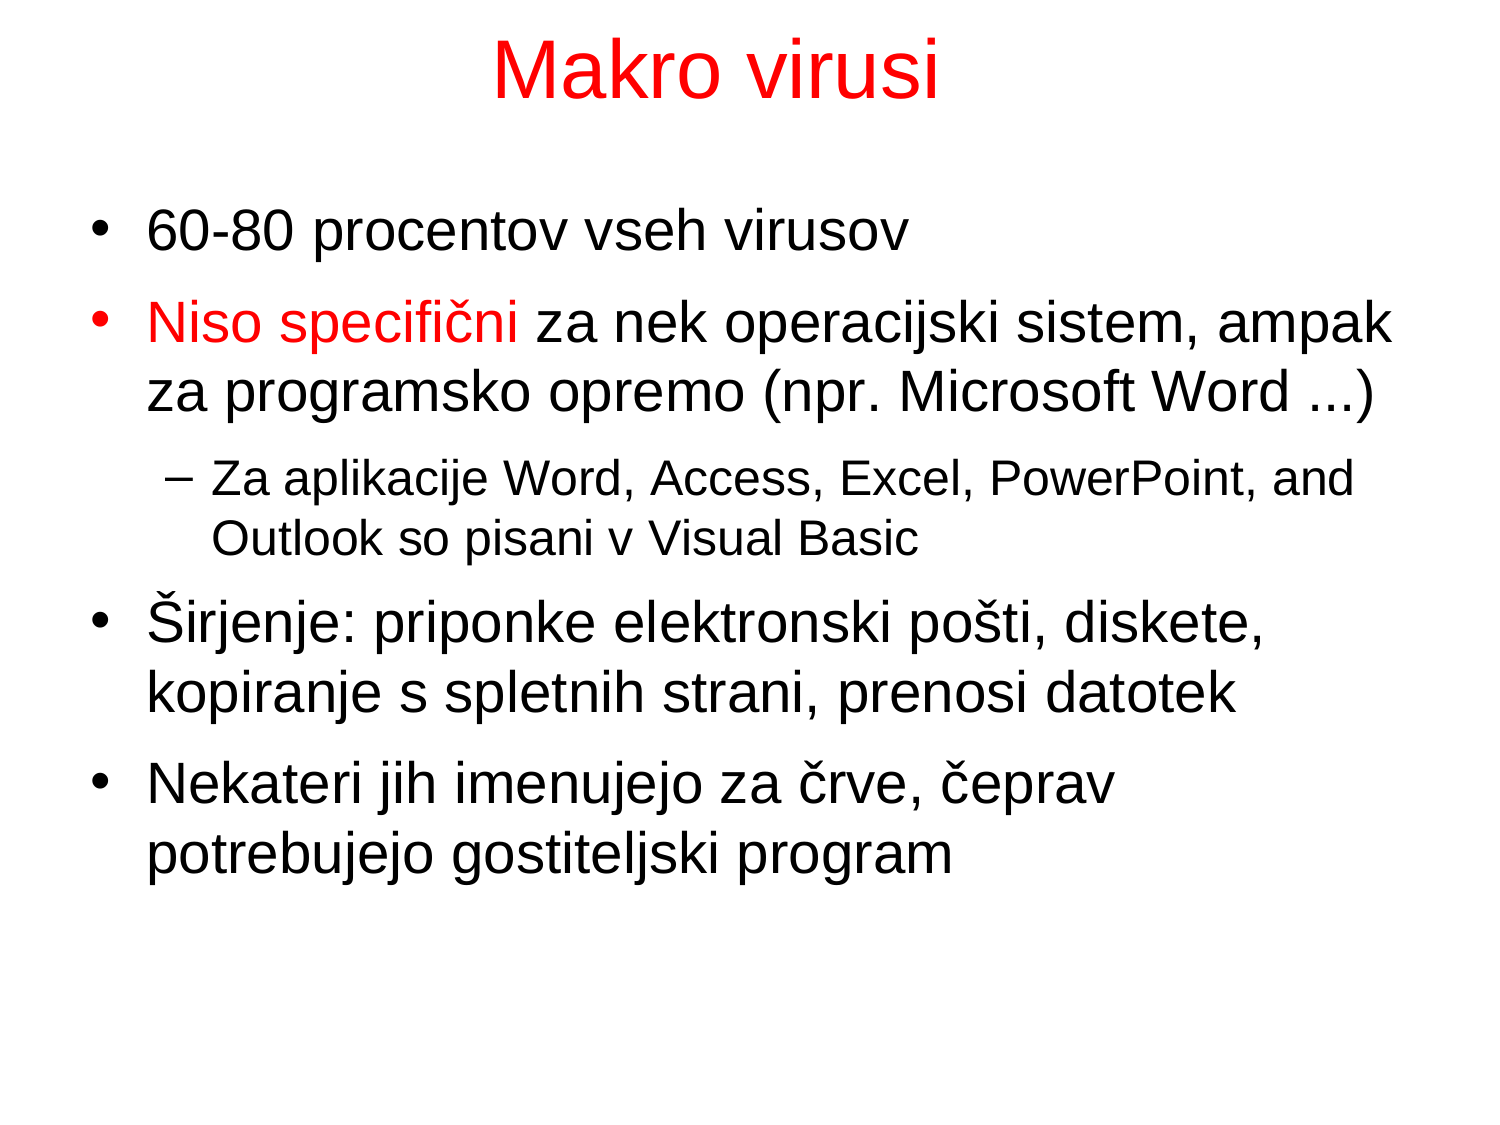

# Makro virusi
60-80 procentov vseh virusov
Niso specifični za nek operacijski sistem, ampak za programsko opremo (npr. Microsoft Word ...)
Za aplikacije Word, Access, Excel, PowerPoint, and Outlook so pisani v Visual Basic
Širjenje: priponke elektronski pošti, diskete, kopiranje s spletnih strani, prenosi datotek
Nekateri jih imenujejo za črve, čeprav potrebujejo gostiteljski program